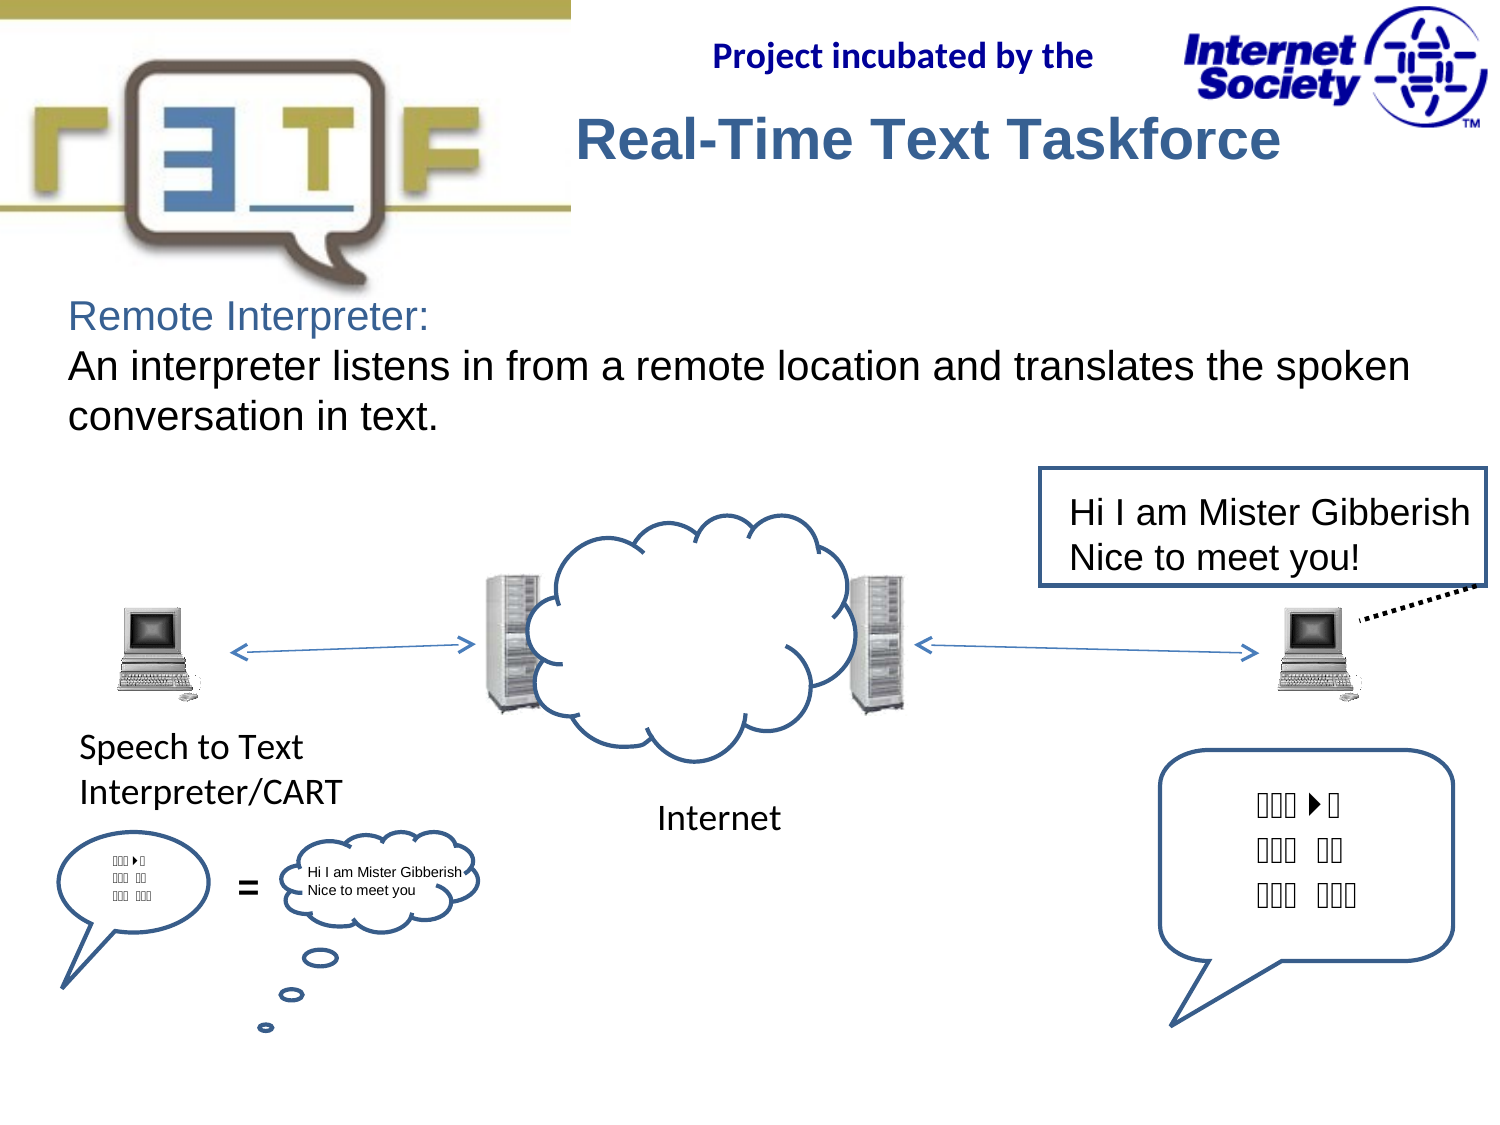

Remote Interpreter:
An interpreter listens in from a remote location and translates the spoken conversation in text.
Hi I am Mister Gibberish
Nice to meet you!
Speech to Text
Interpreter/CART



Internet



=
Hi I am Mister Gibberish
Nice to meet you